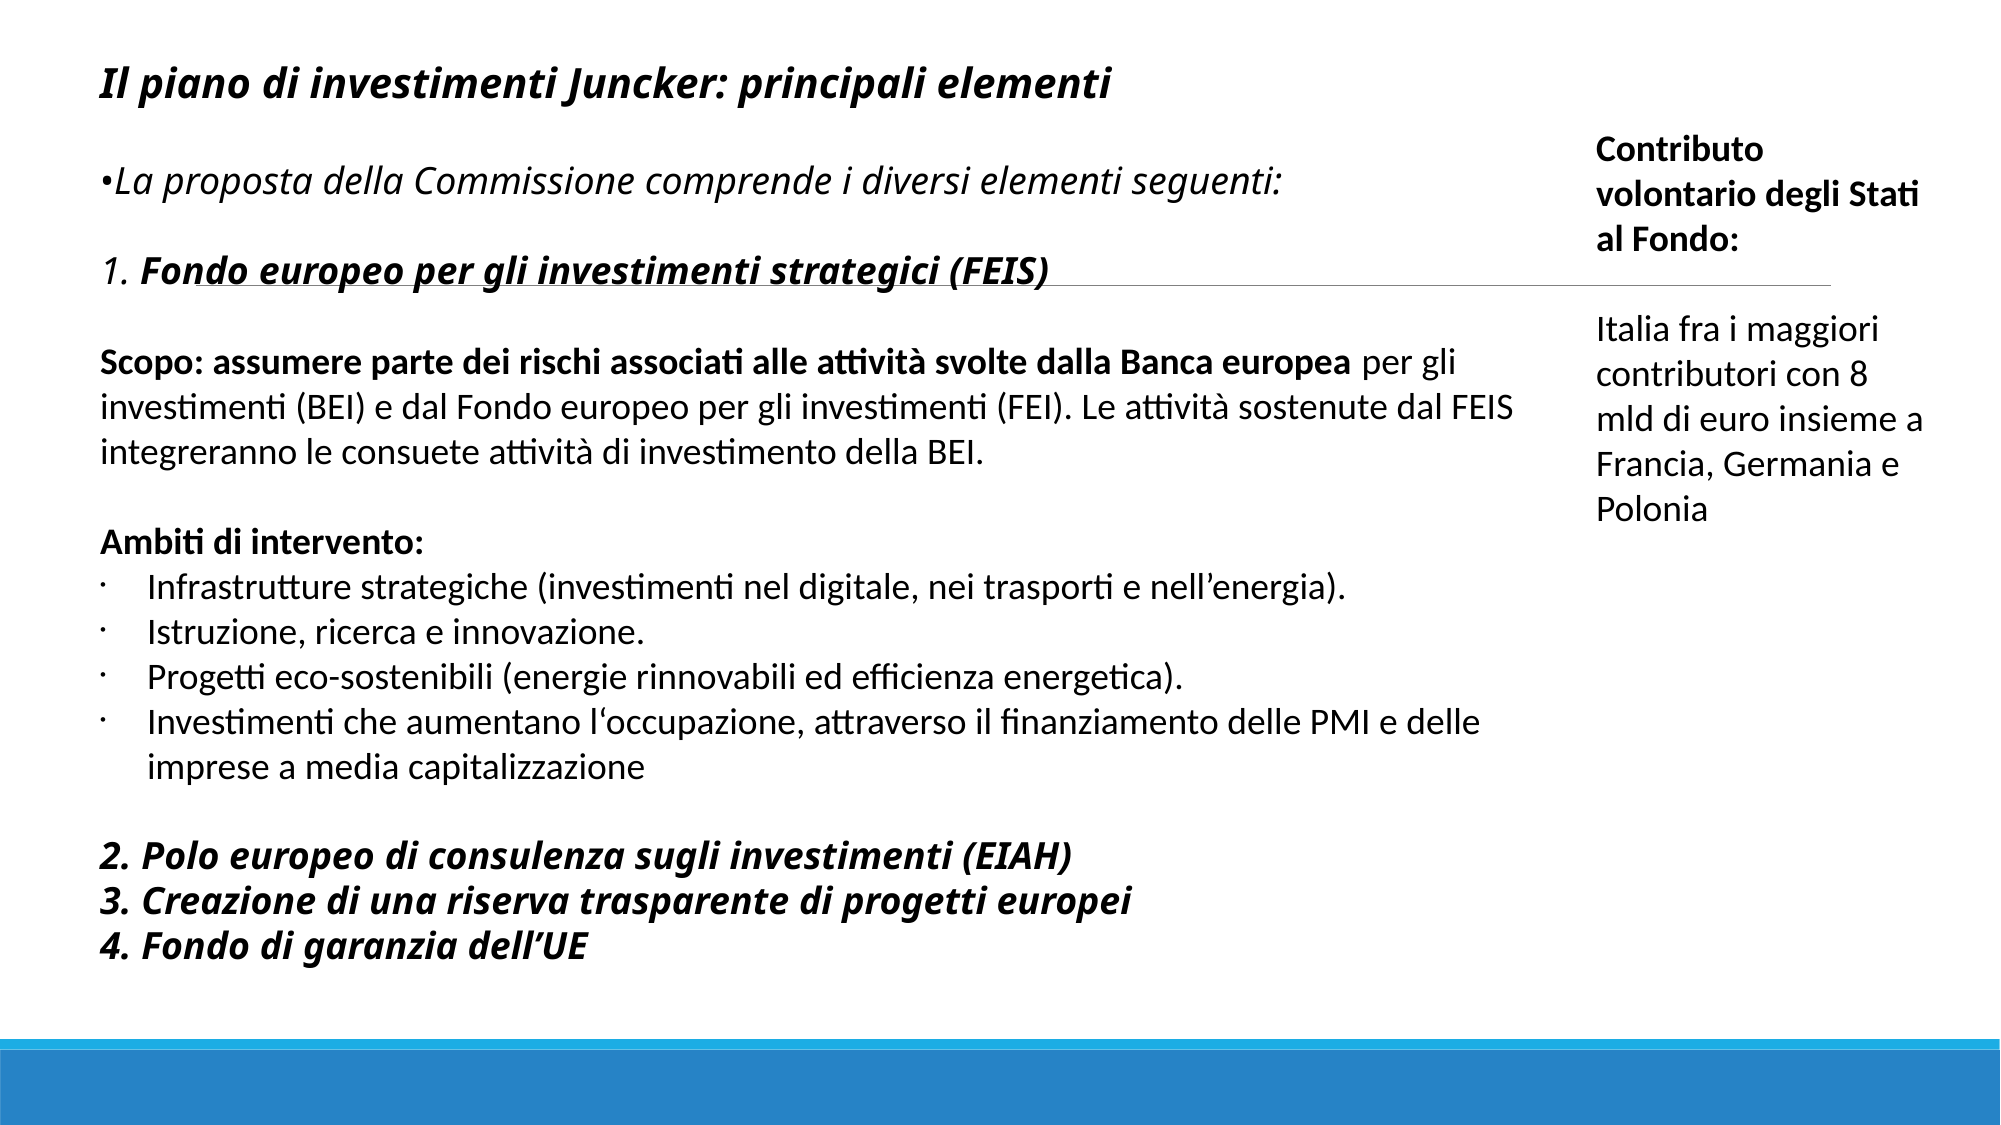

Il piano di investimenti Juncker: principali elementi
•La proposta della Commissione comprende i diversi elementi seguenti:
1. Fondo europeo per gli investimenti strategici (FEIS)
Scopo: assumere parte dei rischi associati alle attività svolte dalla Banca europea per gli investimenti (BEI) e dal Fondo europeo per gli investimenti (FEI). Le attività sostenute dal FEIS integreranno le consuete attività di investimento della BEI.
Ambiti di intervento:
Infrastrutture strategiche (investimenti nel digitale, nei trasporti e nell’energia).
Istruzione, ricerca e innovazione.
Progetti eco-sostenibili (energie rinnovabili ed efficienza energetica).
Investimenti che aumentano l‘occupazione, attraverso il finanziamento delle PMI e delle imprese a media capitalizzazione
2. Polo europeo di consulenza sugli investimenti (EIAH)
3. Creazione di una riserva trasparente di progetti europei
4. Fondo di garanzia dell’UE
Contributo volontario degli Stati al Fondo:
Italia fra i maggiori contributori con 8 mld di euro insieme a
Francia, Germania e Polonia